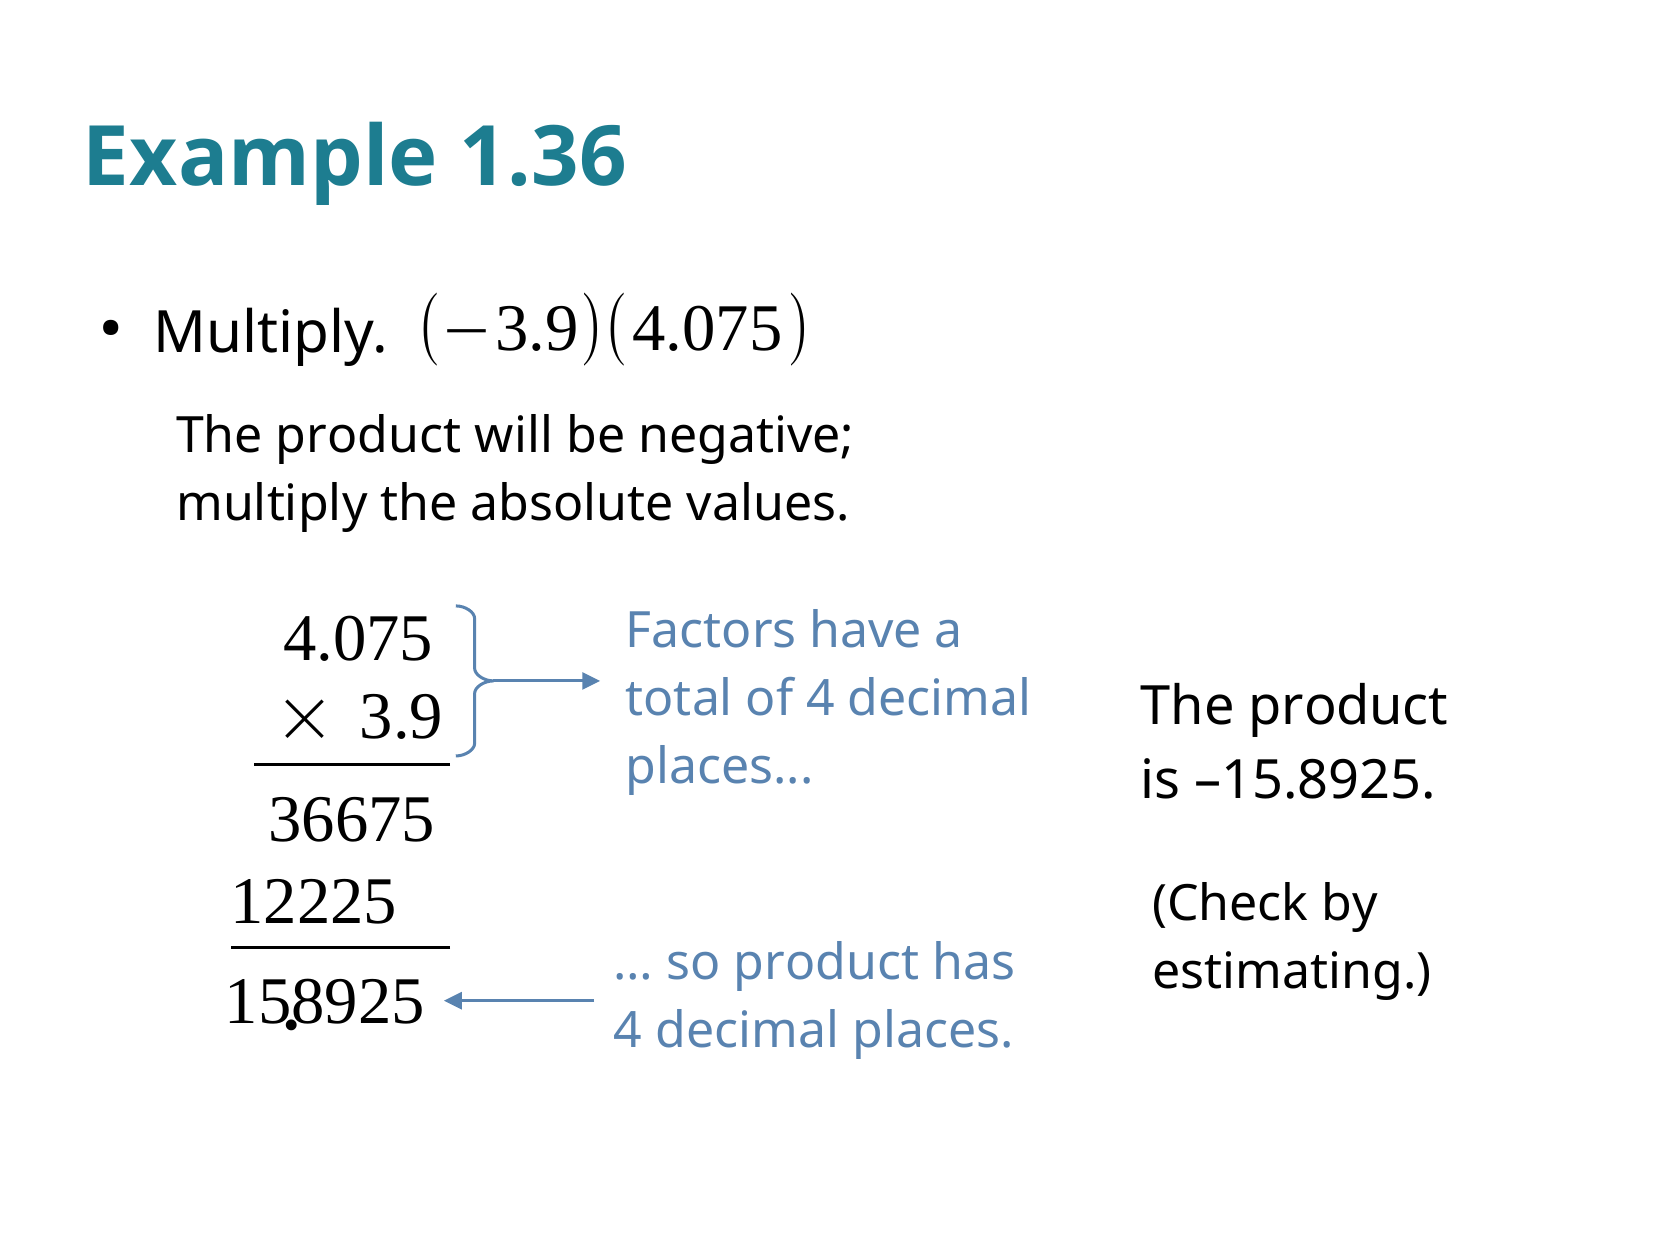

# Example 1.36
Multiply.
The product will be negative; multiply the absolute values.
Factors have a total of 4 decimal places...
The product is –15.8925.
(Check by estimating.)
… so product has 4 decimal places.